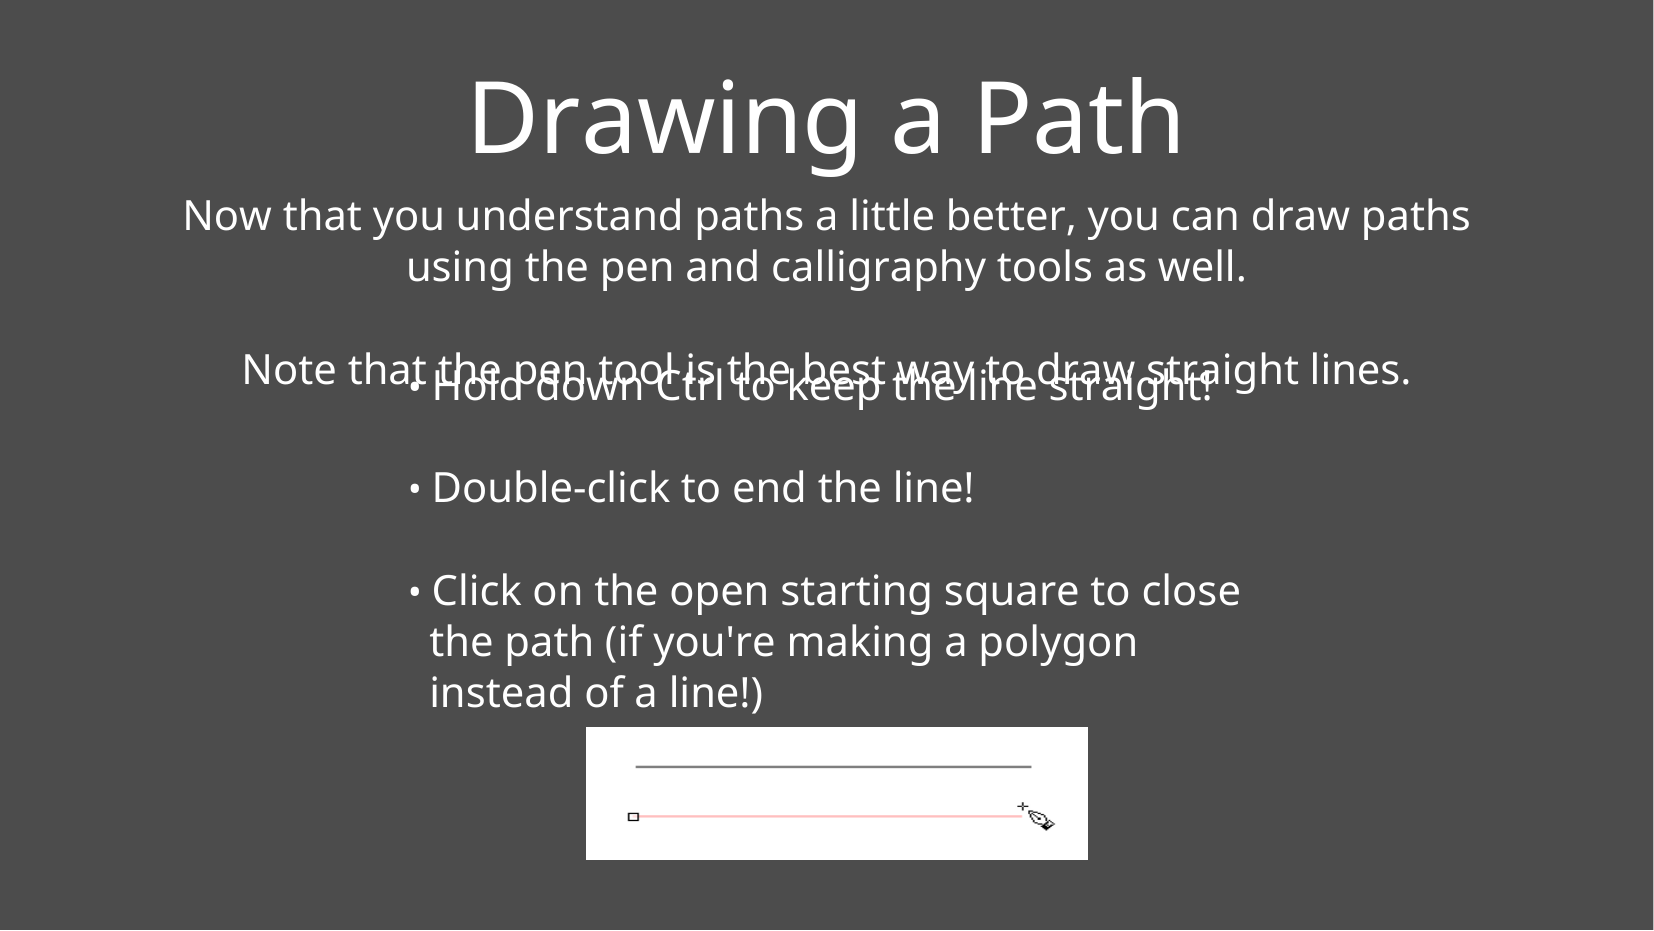

# Drawing a Path
Now that you understand paths a little better, you can draw paths using the pen and calligraphy tools as well.
Note that the pen tool is the best way to draw straight lines.
• Hold down Ctrl to keep the line straight!
• Double-click to end the line!
• Click on the open starting square to close
 the path (if you're making a polygon
 instead of a line!)